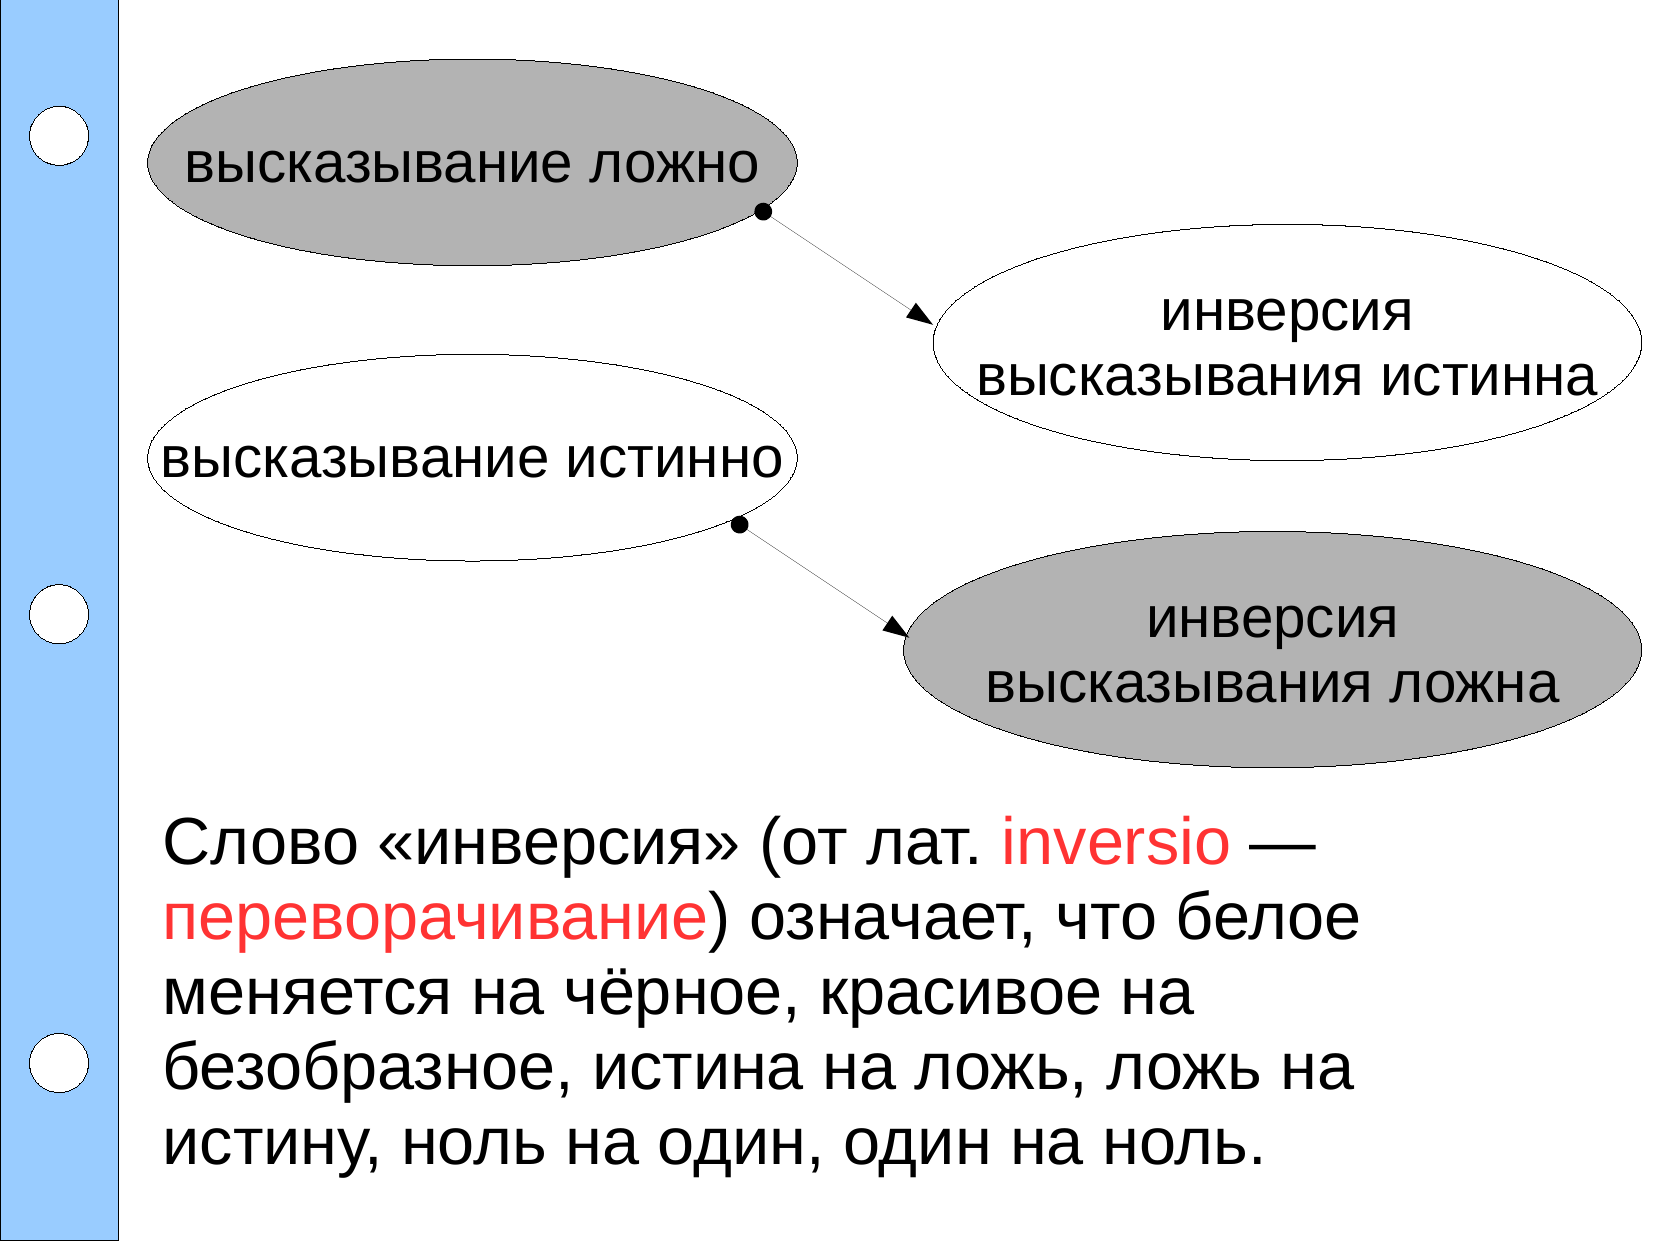

высказывание ложно
инверсия
высказывания истинна
высказывание истинно
инверсия
высказывания ложна
Слово «инверсия» (от лат. inversio — переворачивание) означает, что белое меняется на чёрное, красивое на безобразное, истина на ложь, ложь на истину, ноль на один, один на ноль.